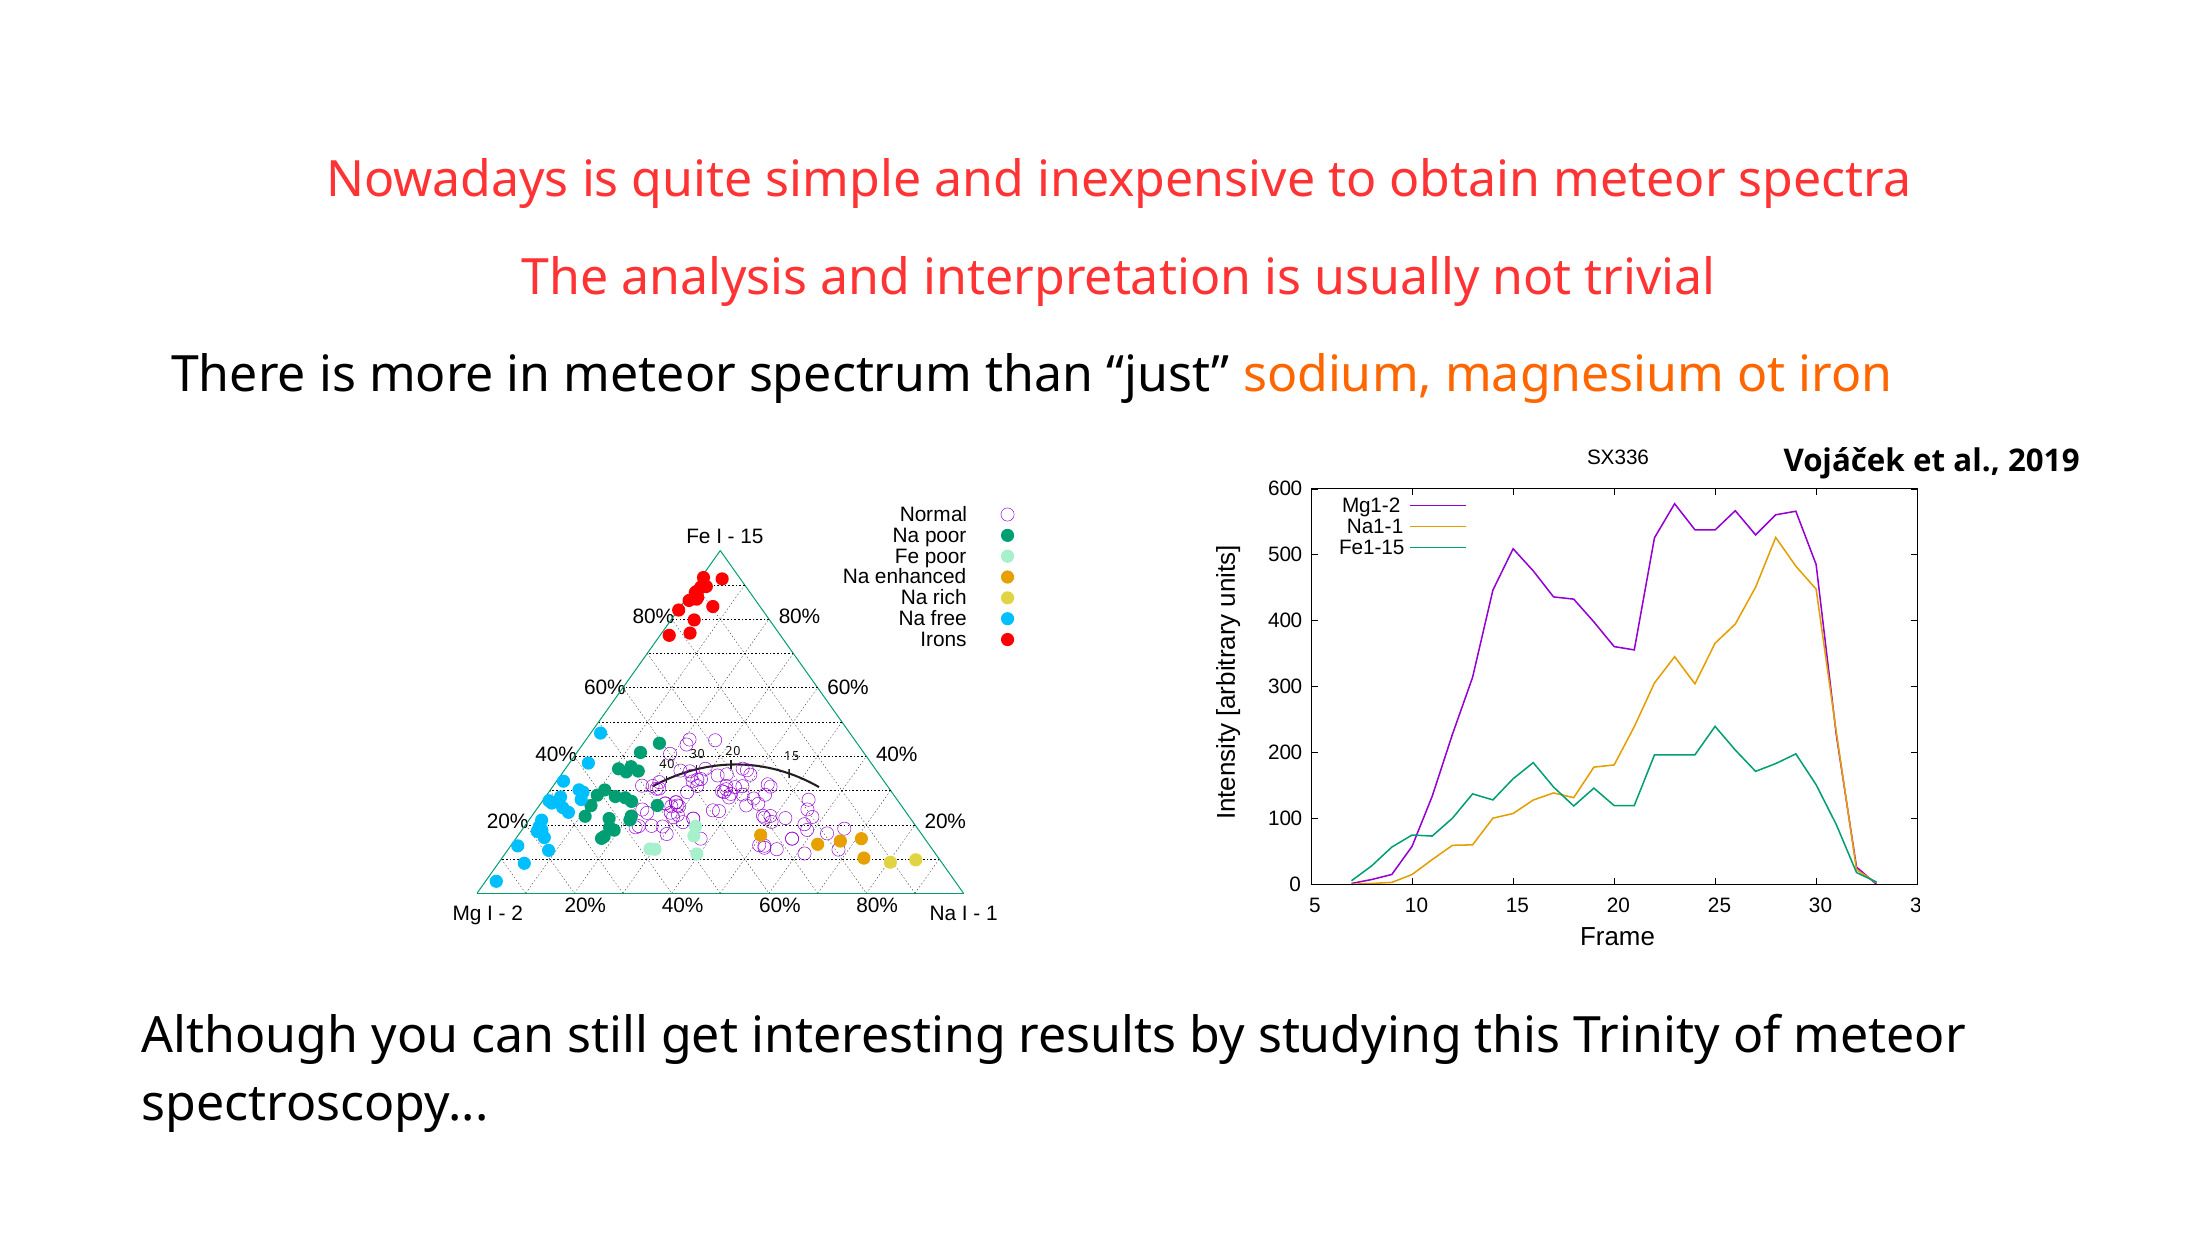

# Nowadays is quite simple and inexpensive to obtain meteor spectra
The analysis and interpretation is usually not trivial
There is more in meteor spectrum than “just” sodium, magnesium ot iron
Vojáček et al., 2019
Although you can still get interesting results by studying this Trinity of meteor spectroscopy...